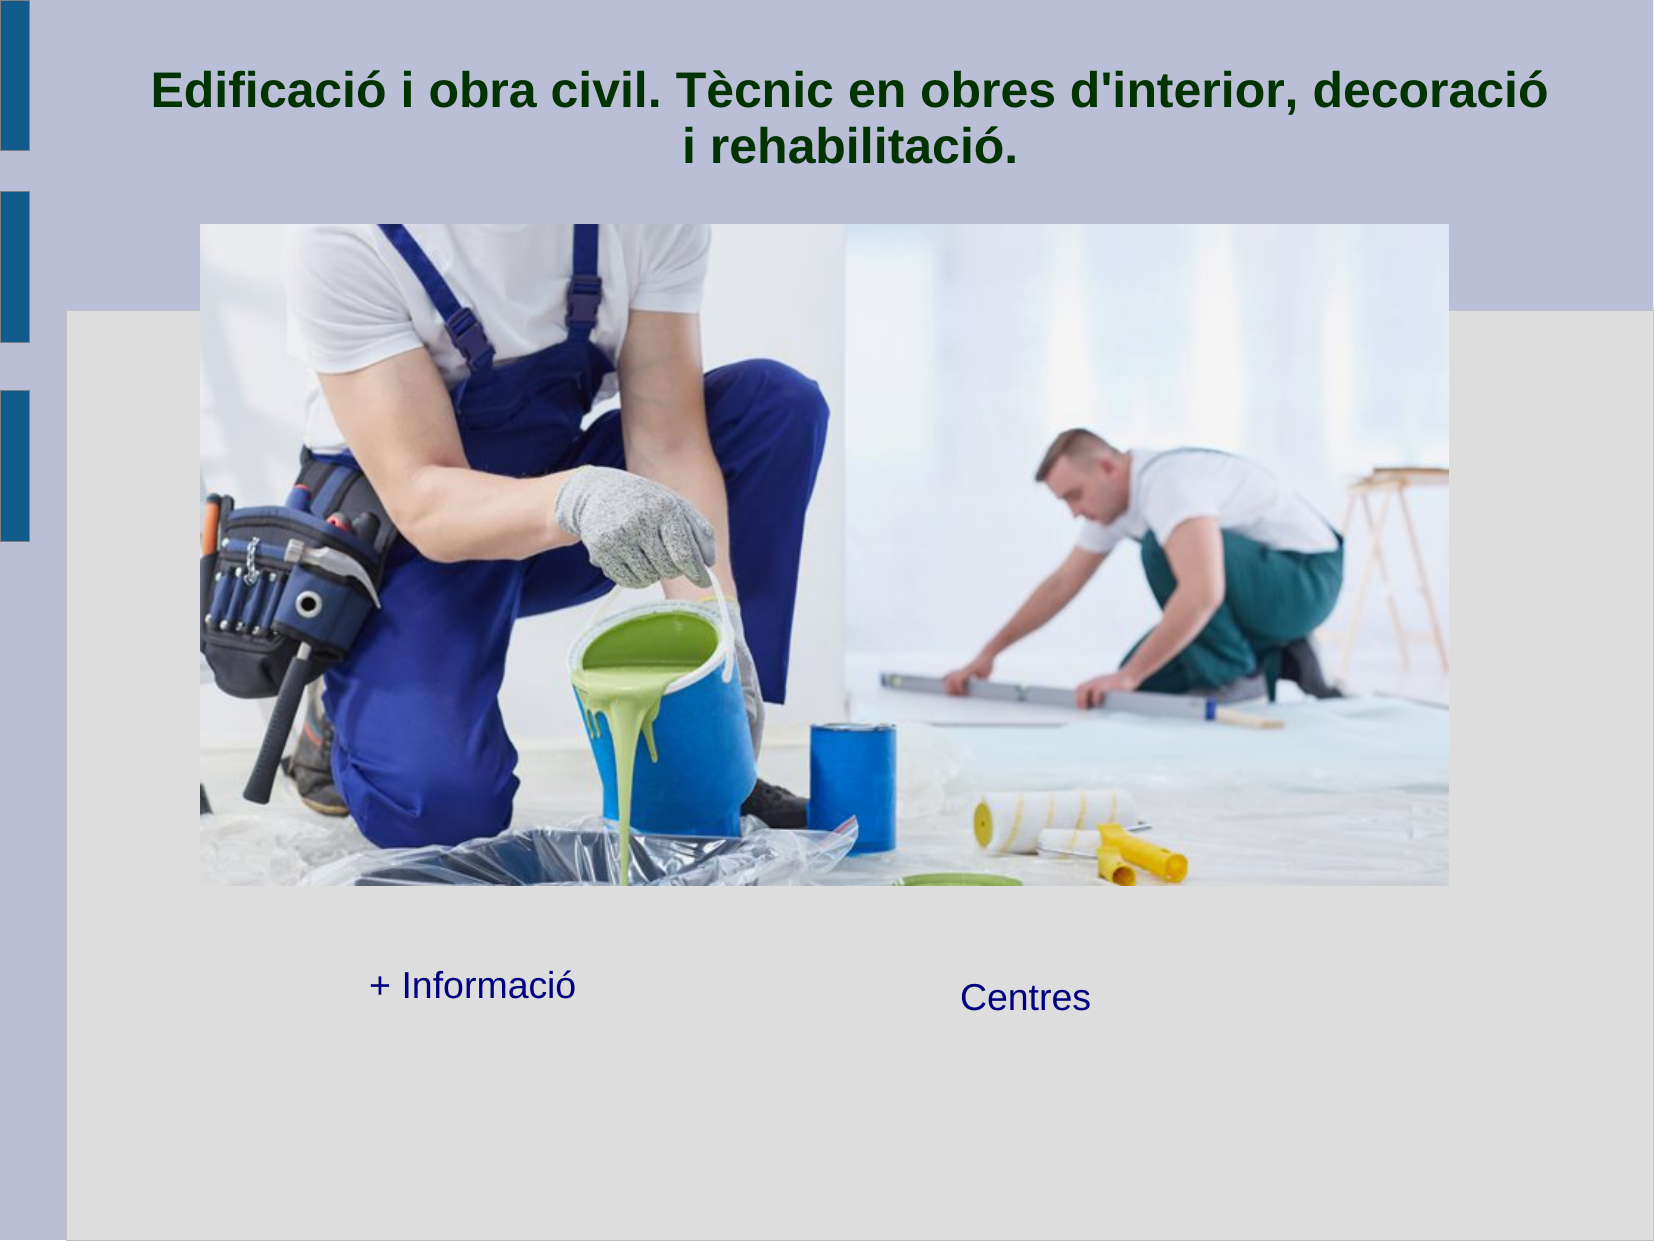

# Edificació i obra civil. Tècnic en obres d'interior, decoració i rehabilitació.
+ Informació
Centres